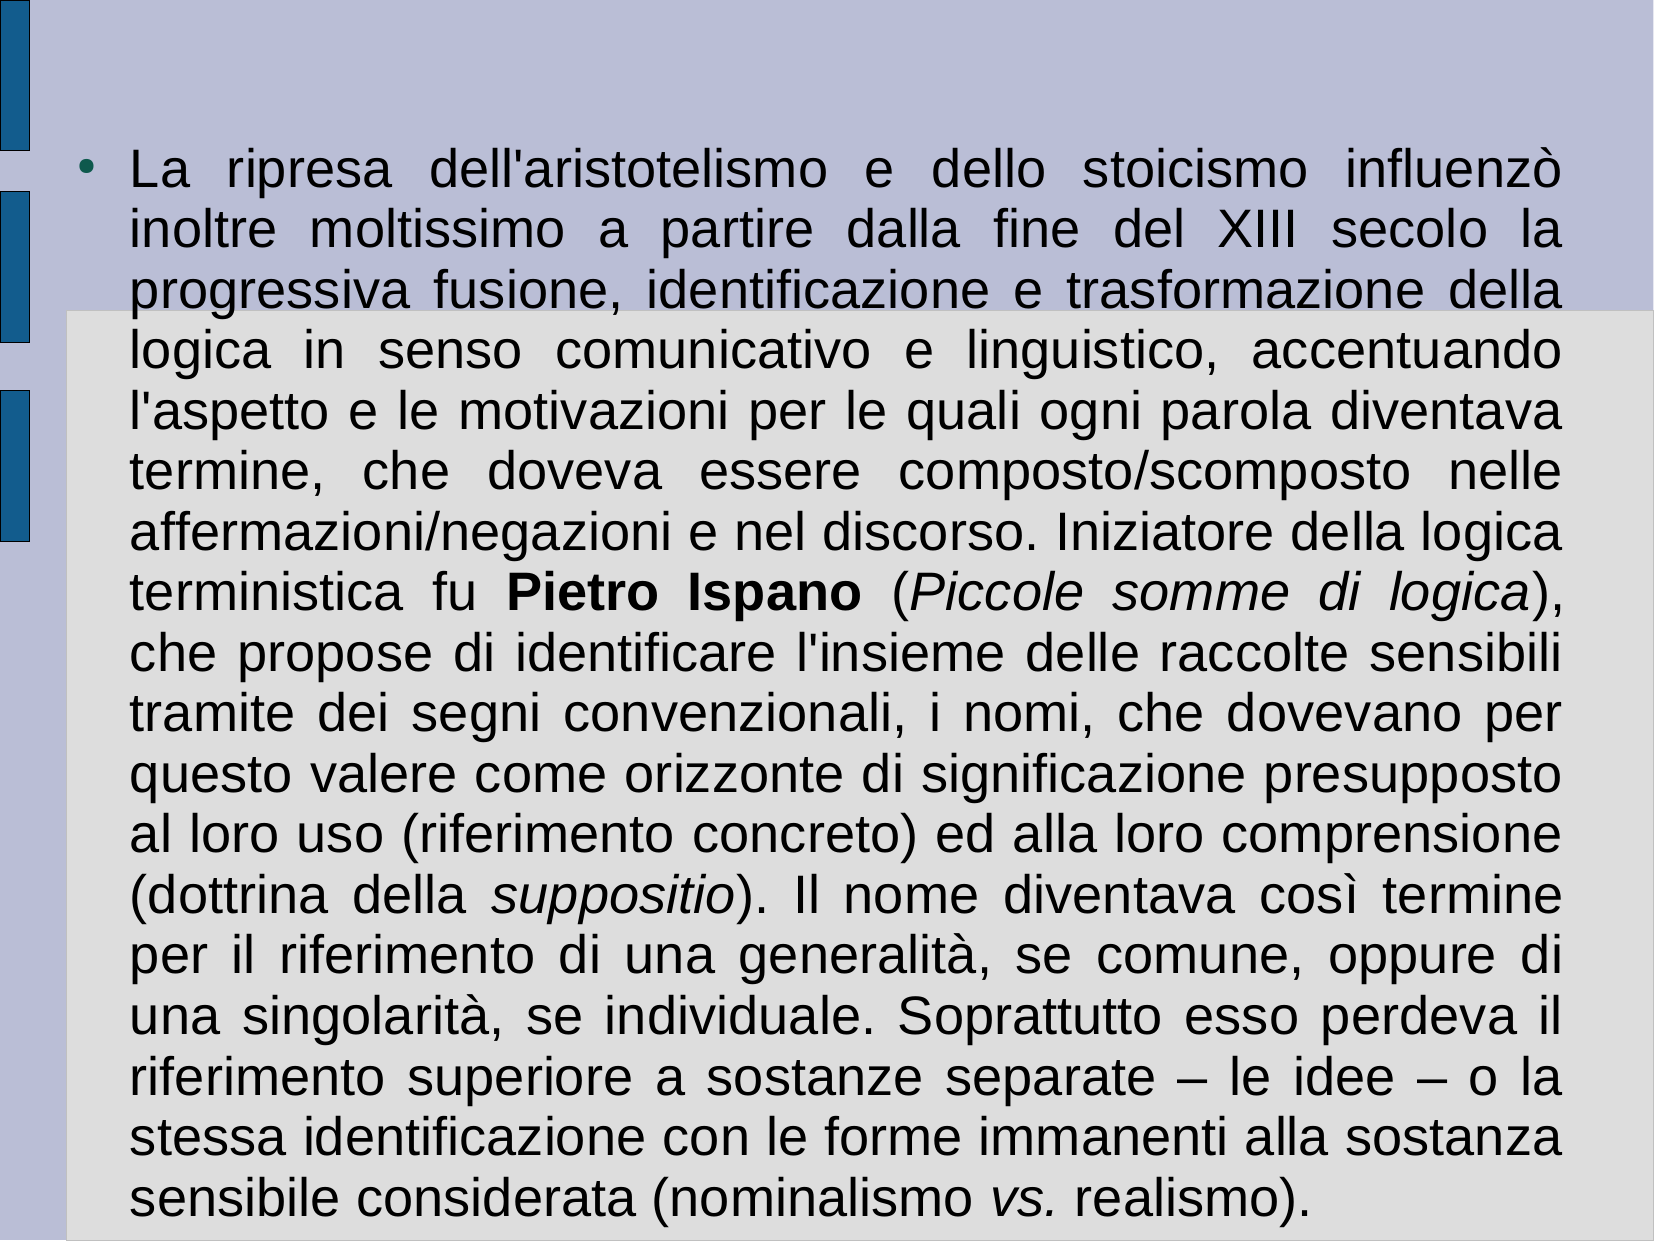

#
La ripresa dell'aristotelismo e dello stoicismo influenzò inoltre moltissimo a partire dalla fine del XIII secolo la progressiva fusione, identificazione e trasformazione della logica in senso comunicativo e linguistico, accentuando l'aspetto e le motivazioni per le quali ogni parola diventava termine, che doveva essere composto/scomposto nelle affermazioni/negazioni e nel discorso. Iniziatore della logica terministica fu Pietro Ispano (Piccole somme di logica), che propose di identificare l'insieme delle raccolte sensibili tramite dei segni convenzionali, i nomi, che dovevano per questo valere come orizzonte di significazione presupposto al loro uso (riferimento concreto) ed alla loro comprensione (dottrina della suppositio). Il nome diventava così termine per il riferimento di una generalità, se comune, oppure di una singolarità, se individuale. Soprattutto esso perdeva il riferimento superiore a sostanze separate – le idee – o la stessa identificazione con le forme immanenti alla sostanza sensibile considerata (nominalismo vs. realismo).